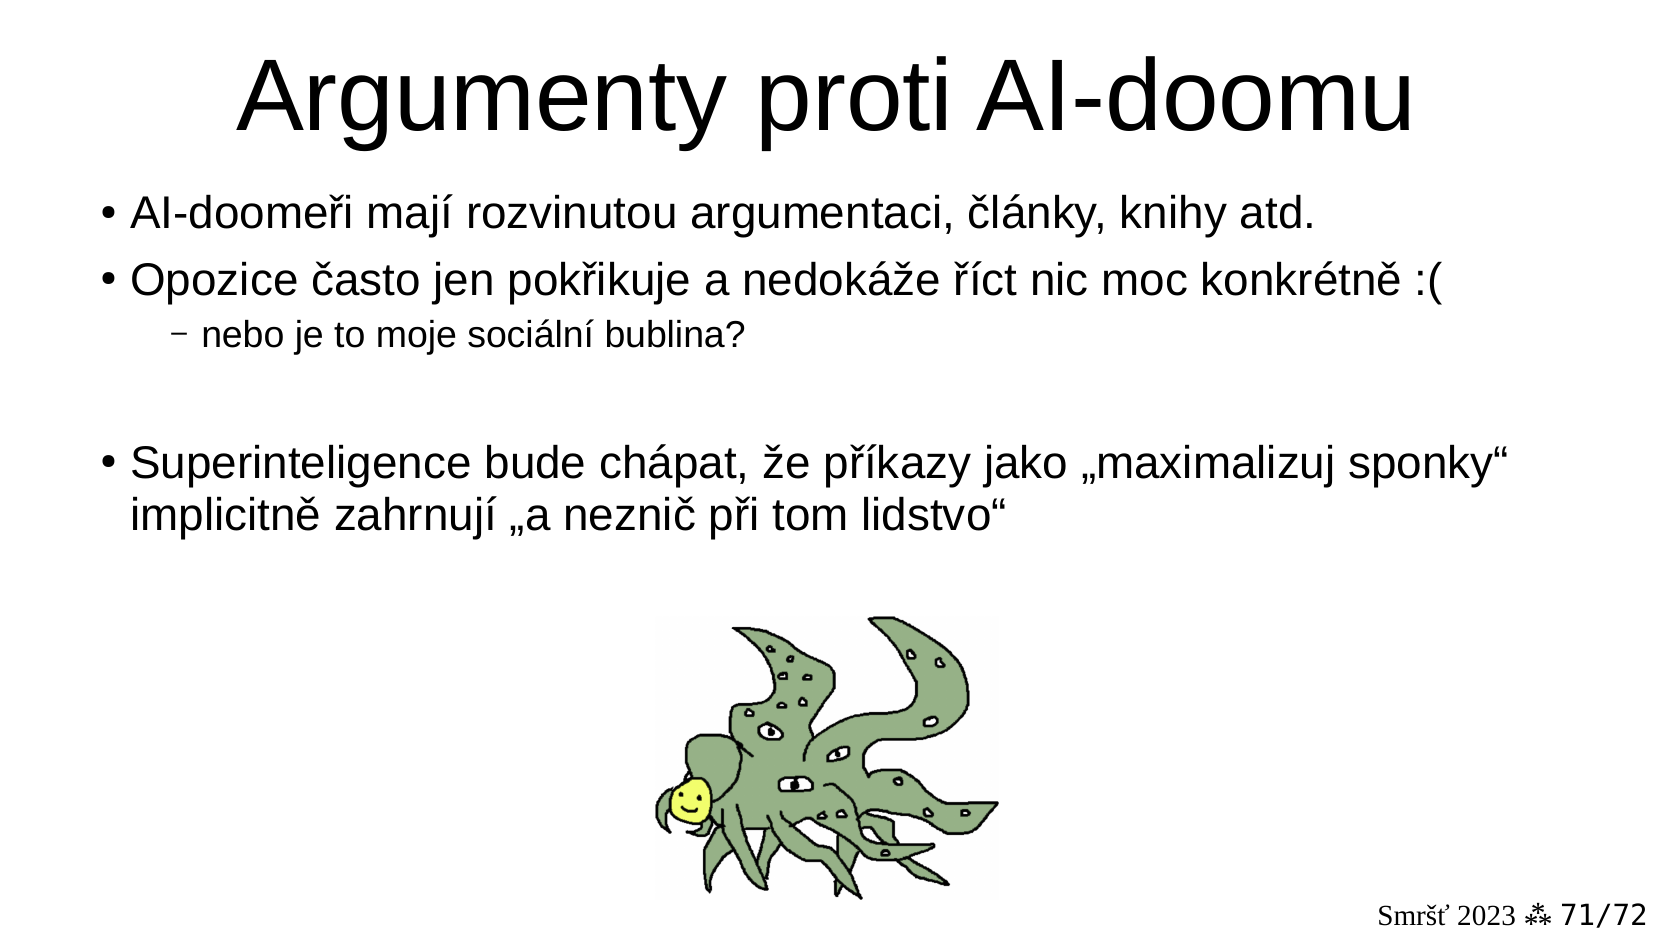

# Argumenty proti AI-doomu
AI-doomeři mají rozvinutou argumentaci, články, knihy atd.
Opozice často jen pokřikuje a nedokáže říct nic moc konkrétně :(
nebo je to moje sociální bublina?
Superinteligence bude chápat, že příkazy jako „maximalizuj sponky“ implicitně zahrnují „a neznič při tom lidstvo“
71